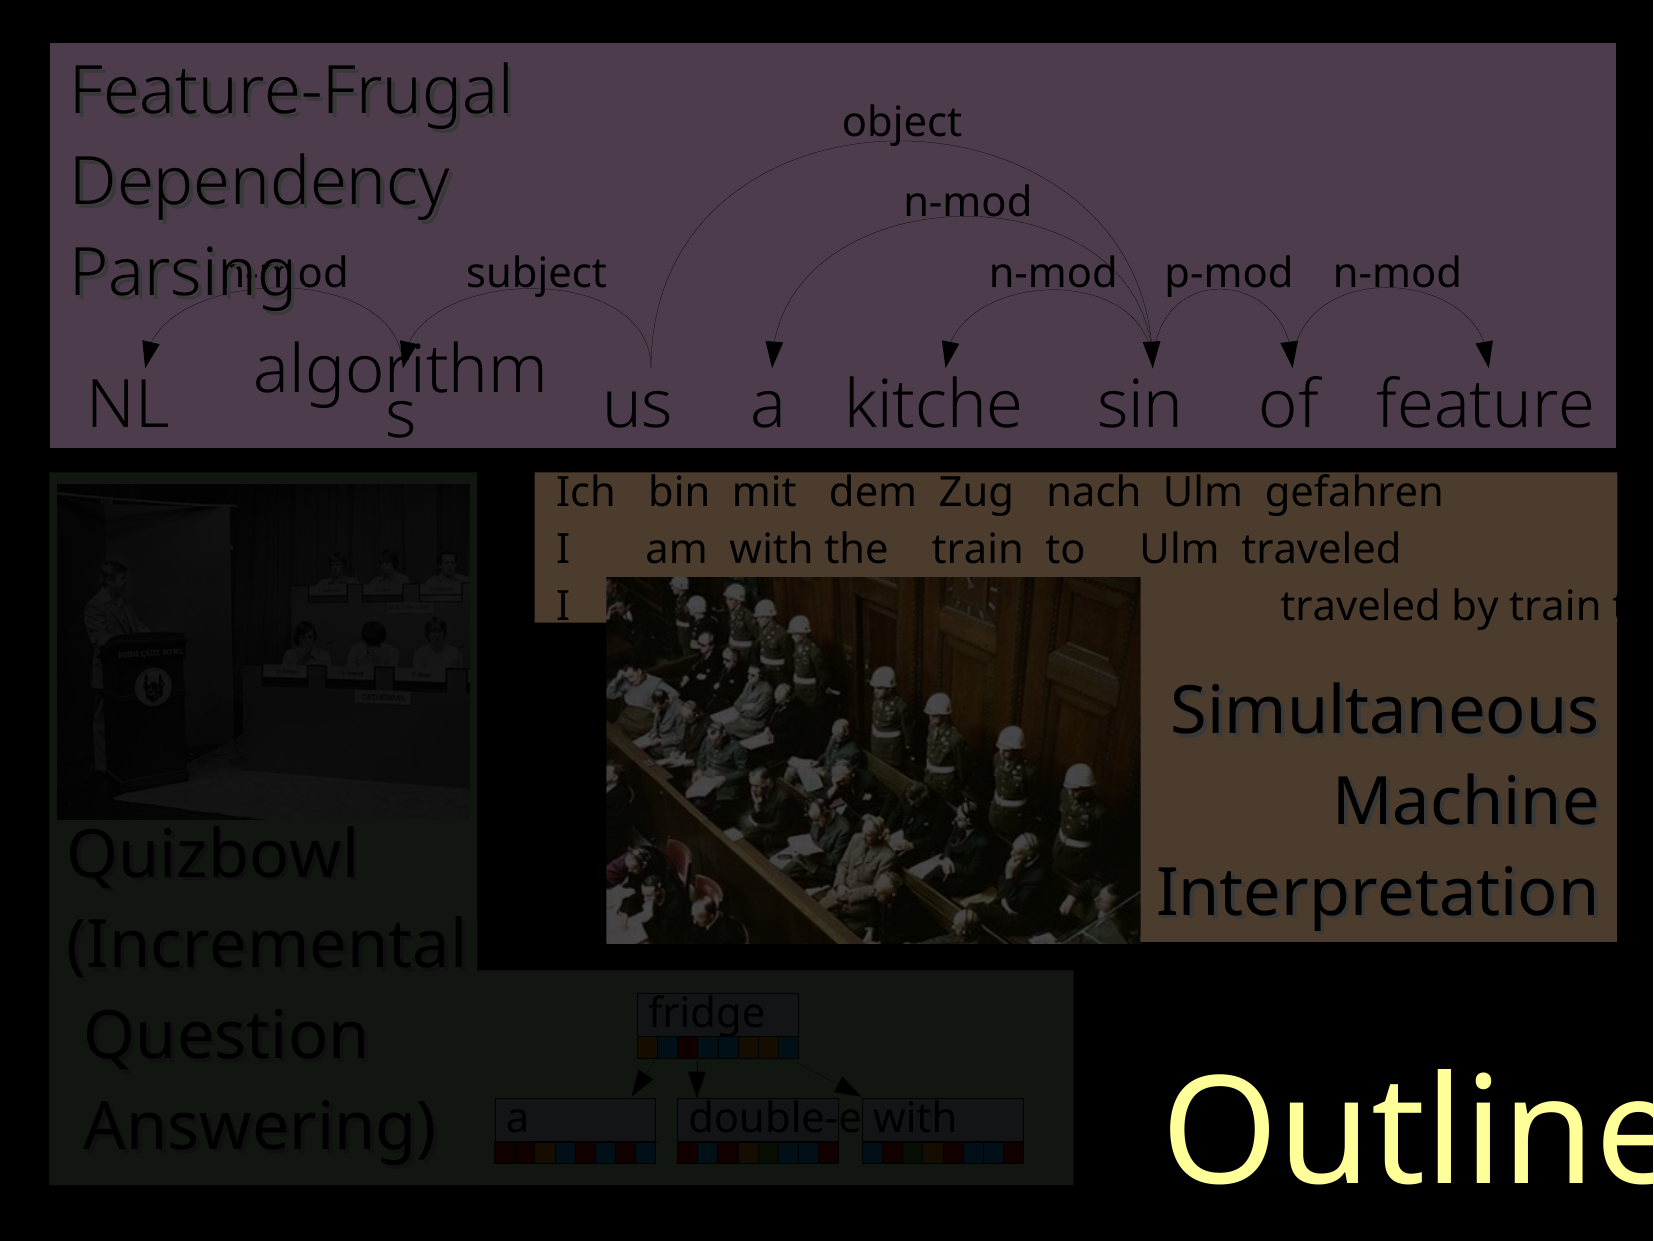

Feature-Frugal Dependency Parsing
object
n-mod
n-mod
subject
n-mod
p-mod
n-mod
NLP
algorithms
use
a
kitchen
sink
of
features
 Quizbowl
 (Incremental
 Question
 Answering)
 Ich bin mit dem Zug nach Ulm gefahren
 I am with the train to Ulm traveled
 I (. . . . . . waiting. . . . . . ) traveled by train to Ulm
Simultaneous
Machine
Interpretation
 fridge
Outline
 a
 double-e
 with